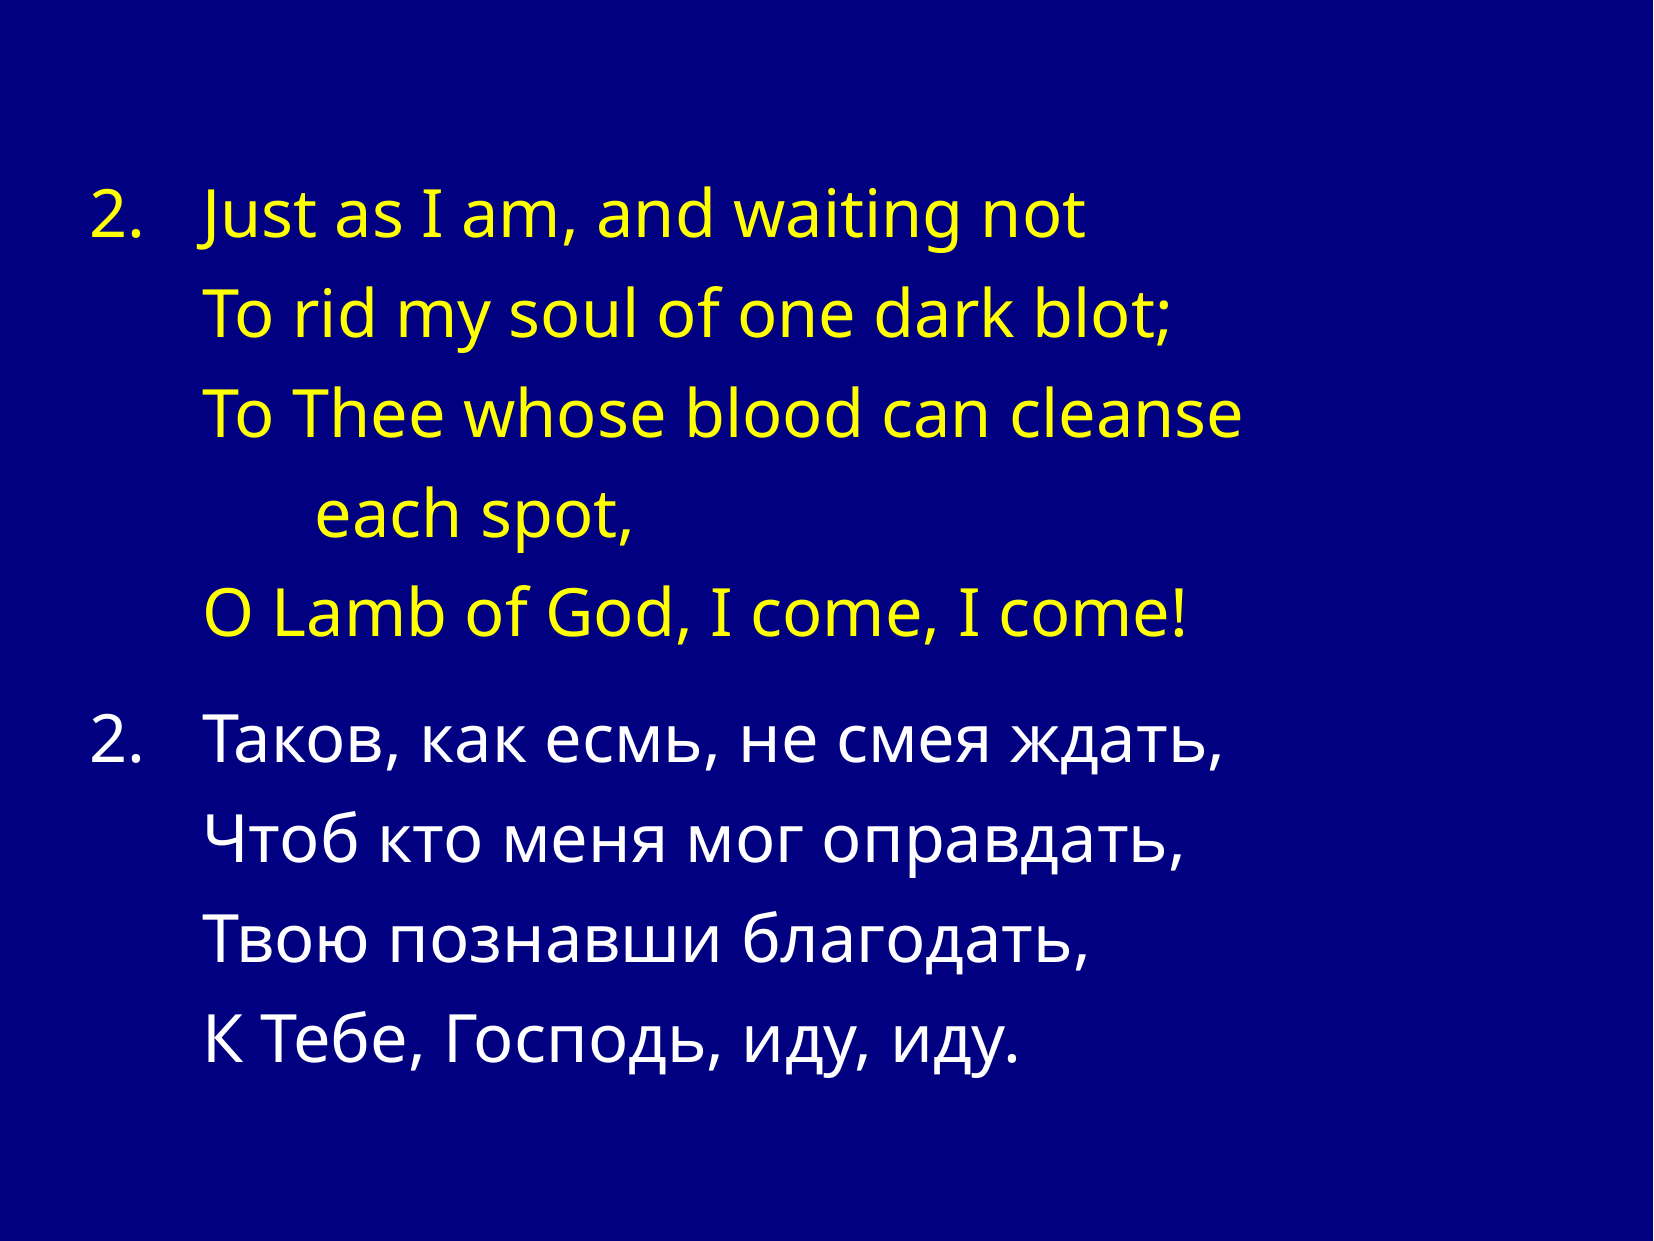

2.	Just as I am, and waiting not
	To rid my soul of one dark blot;
	To Thee whose blood can cleanse
		each spot,
	O Lamb of God, I come, I come!
2.	Таков, как есмь, не смея ждать,
	Чтоб кто меня мог оправдать,
	Твою познавши благодать,
	К Тебе, Господь, иду, иду.